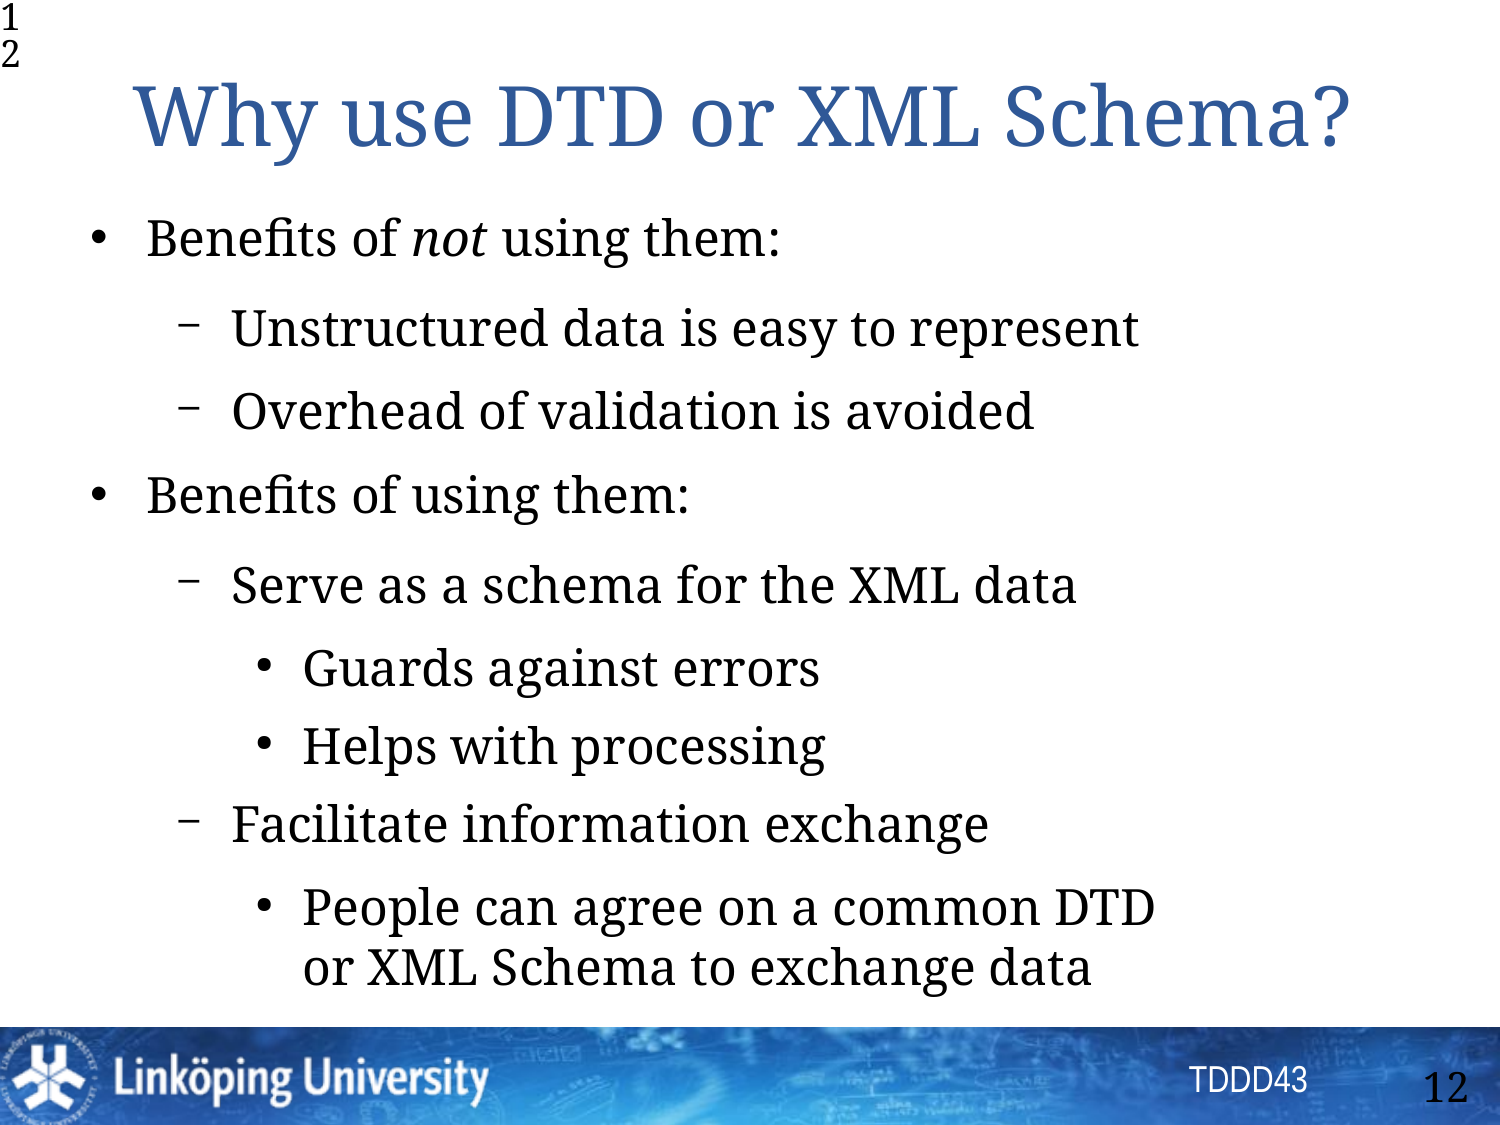

# Why use DTD or XML Schema?
Benefits of not using them:
Unstructured data is easy to represent
Overhead of validation is avoided
Benefits of using them:
Serve as a schema for the XML data
Guards against errors
Helps with processing
Facilitate information exchange
People can agree on a common DTD
or XML Schema to exchange data